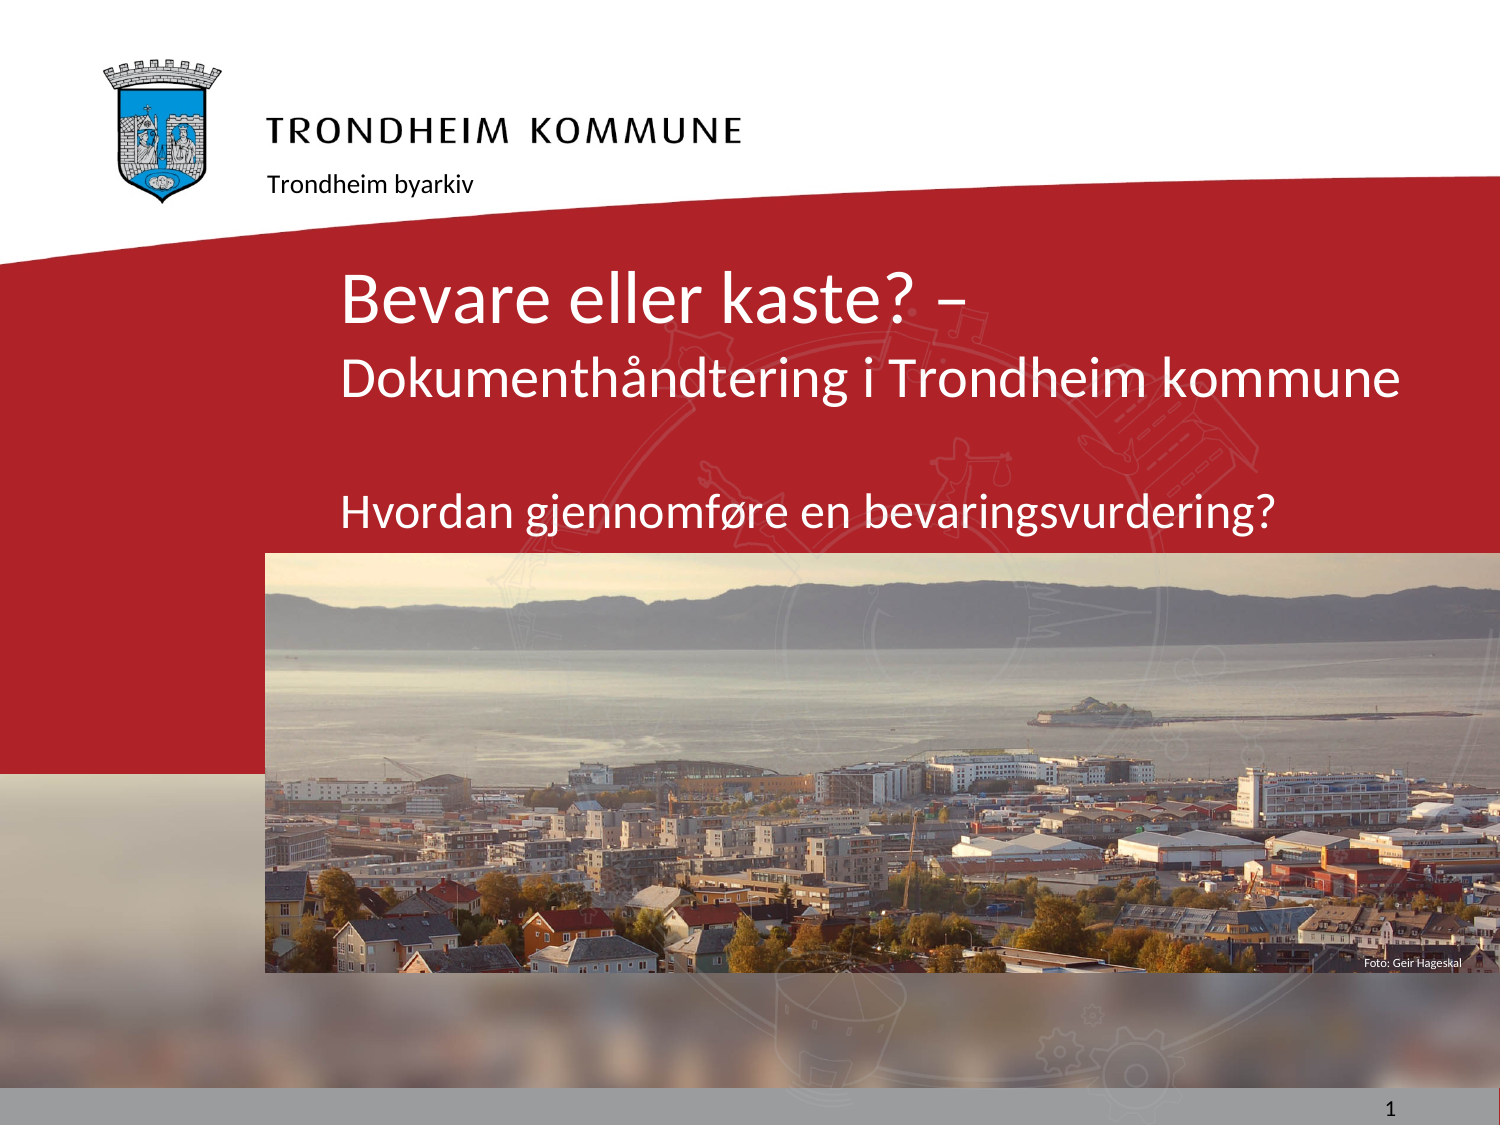

Trondheim byarkiv
# Bevare eller kaste? – Dokumenthåndtering i Trondheim kommune Hvordan gjennomføre en bevaringsvurdering?